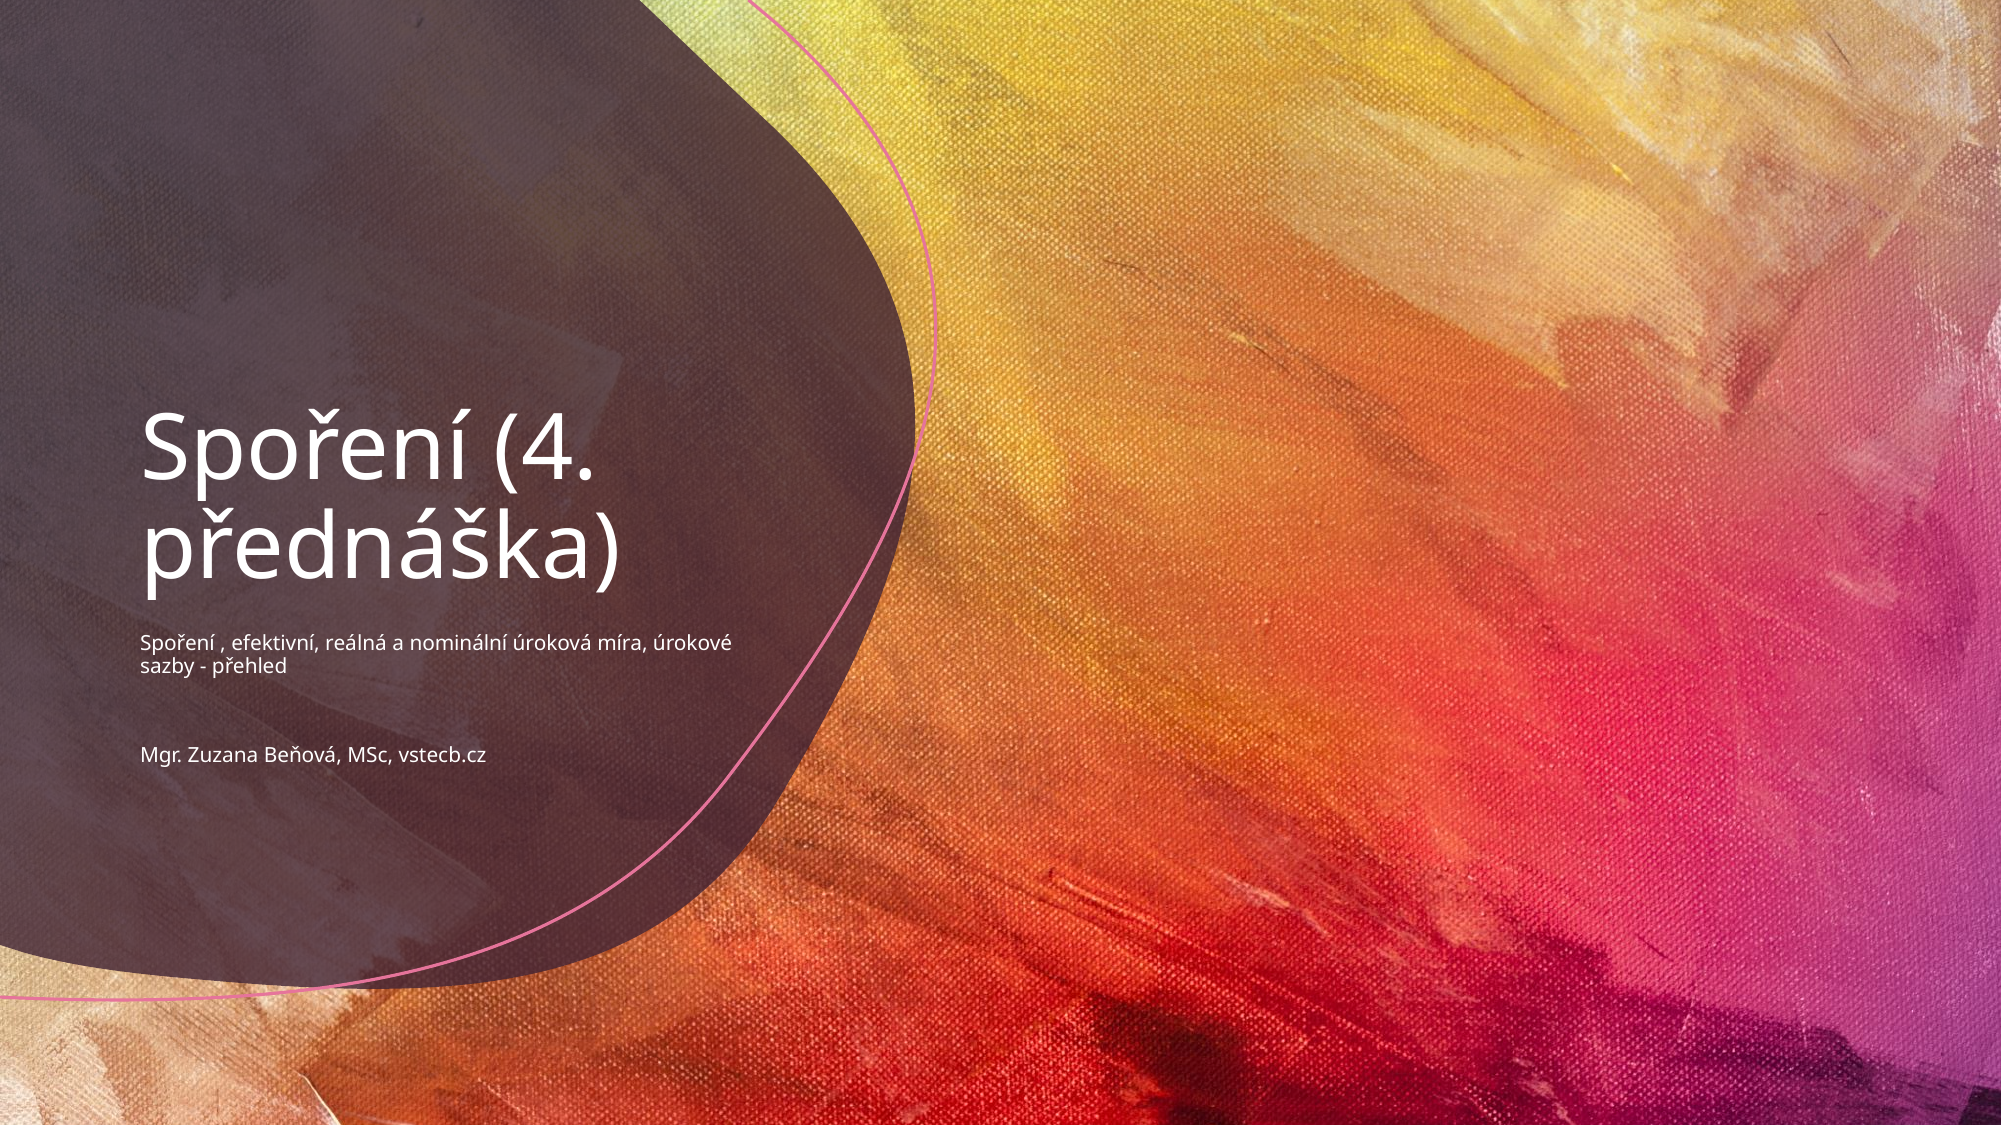

# Spoření (4. přednáška)
Spoření , efektivní, reálná a nominální úroková míra, úrokové sazby - přehled
Mgr. Zuzana Beňová, MSc, vstecb.cz